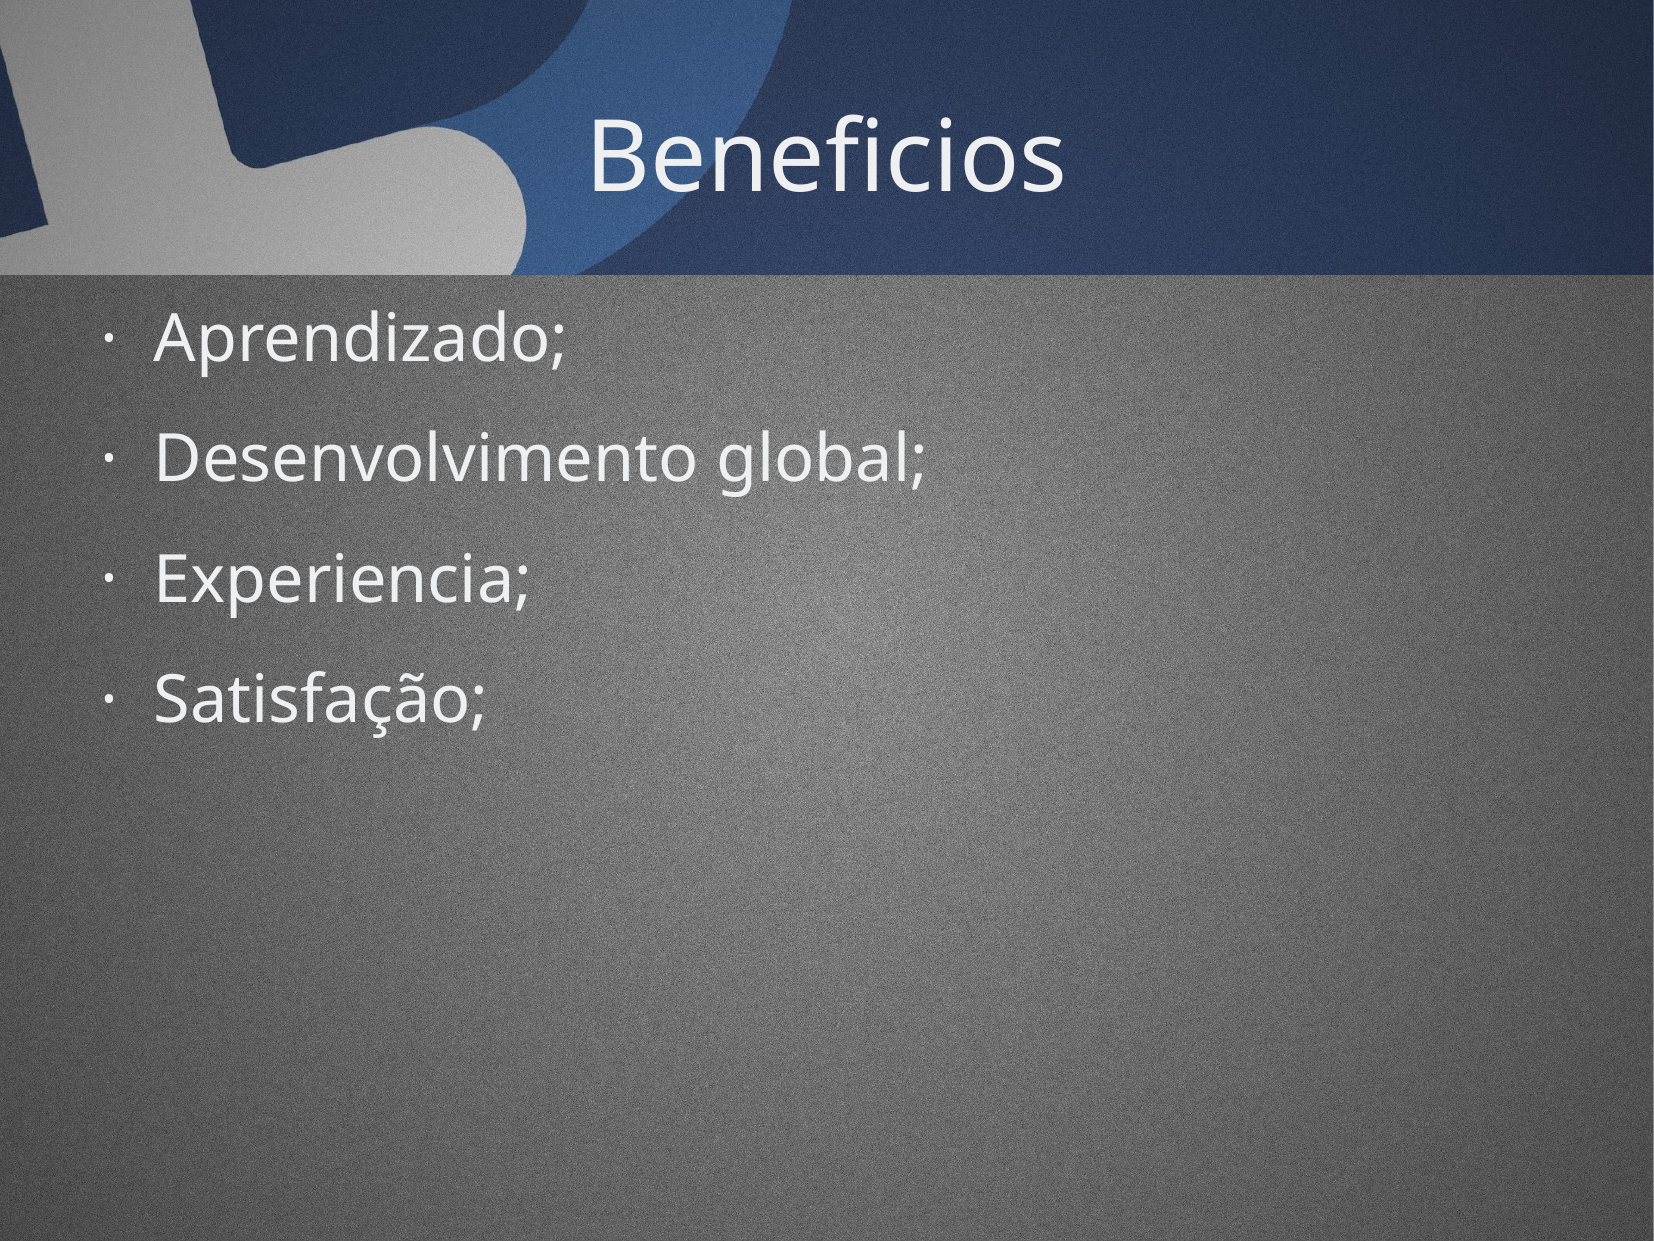

# Beneficios
Aprendizado;
Desenvolvimento global;
Experiencia;
Satisfação;